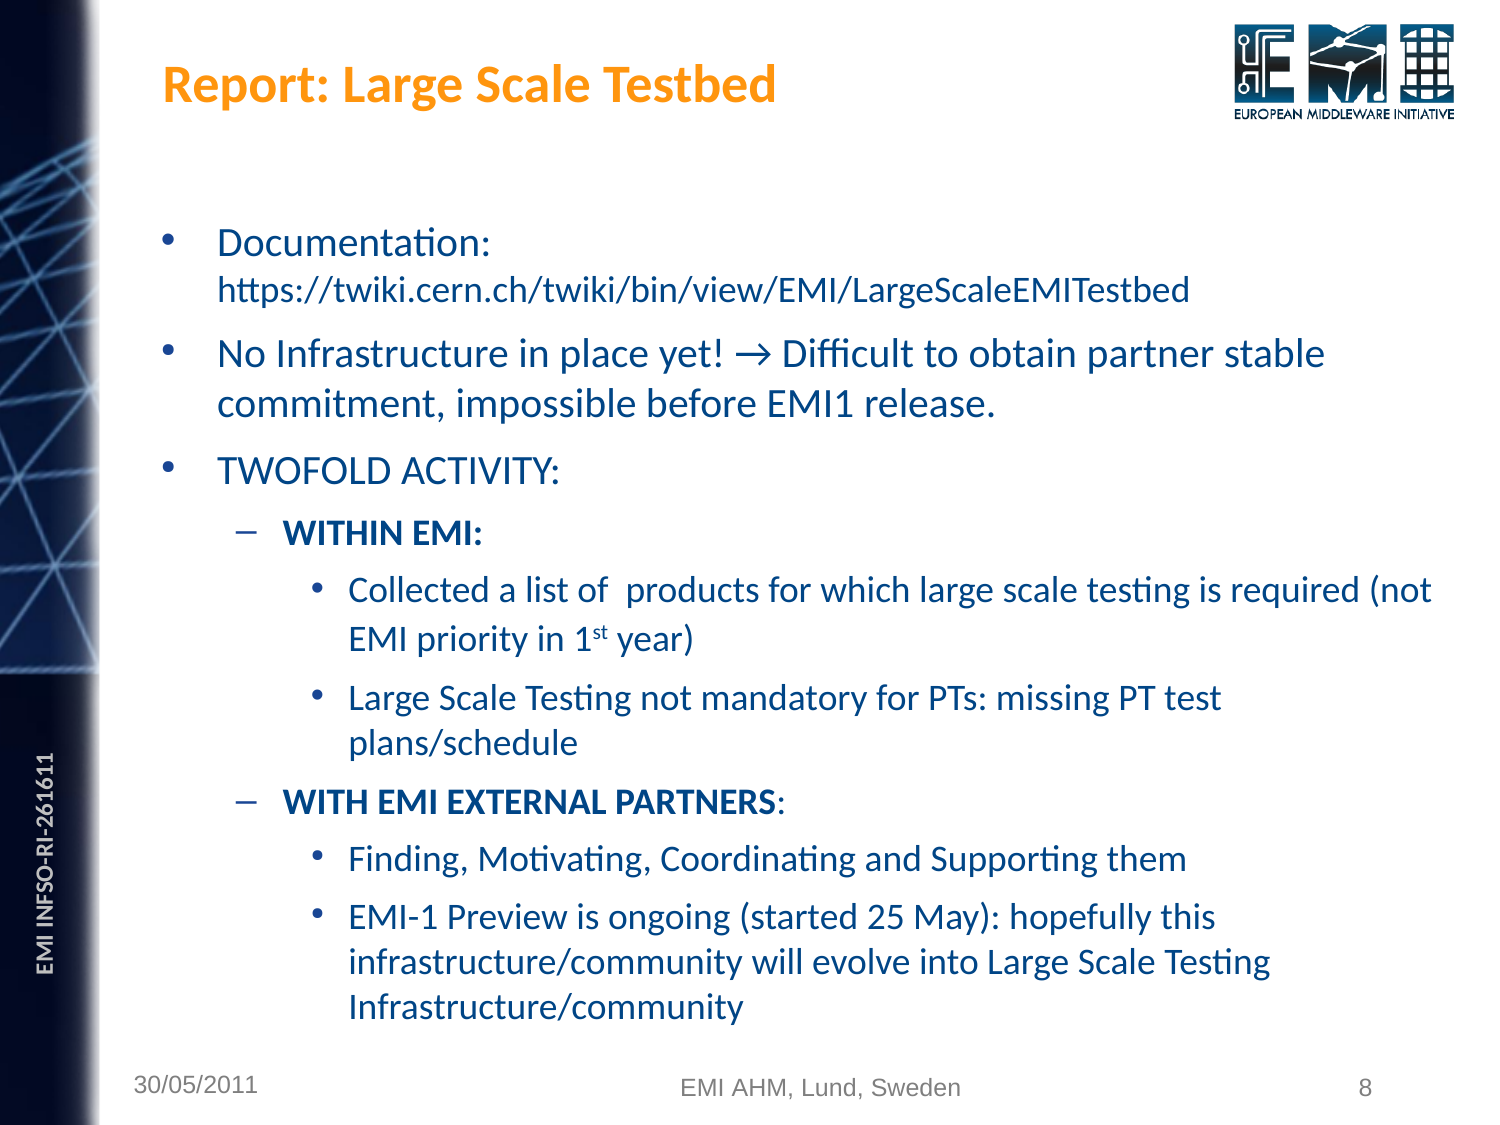

Report: Large Scale Testbed
# Documentation: https://twiki.cern.ch/twiki/bin/view/EMI/LargeScaleEMITestbed
No Infrastructure in place yet! → Difficult to obtain partner stable commitment, impossible before EMI1 release.
TWOFOLD ACTIVITY:
WITHIN EMI:
Collected a list of products for which large scale testing is required (not EMI priority in 1st year)
Large Scale Testing not mandatory for PTs: missing PT test plans/schedule
WITH EMI EXTERNAL PARTNERS:
Finding, Motivating, Coordinating and Supporting them
EMI-1 Preview is ongoing (started 25 May): hopefully this infrastructure/community will evolve into Large Scale Testing Infrastructure/community
30/05/2011
EMI AHM, Lund, Sweden